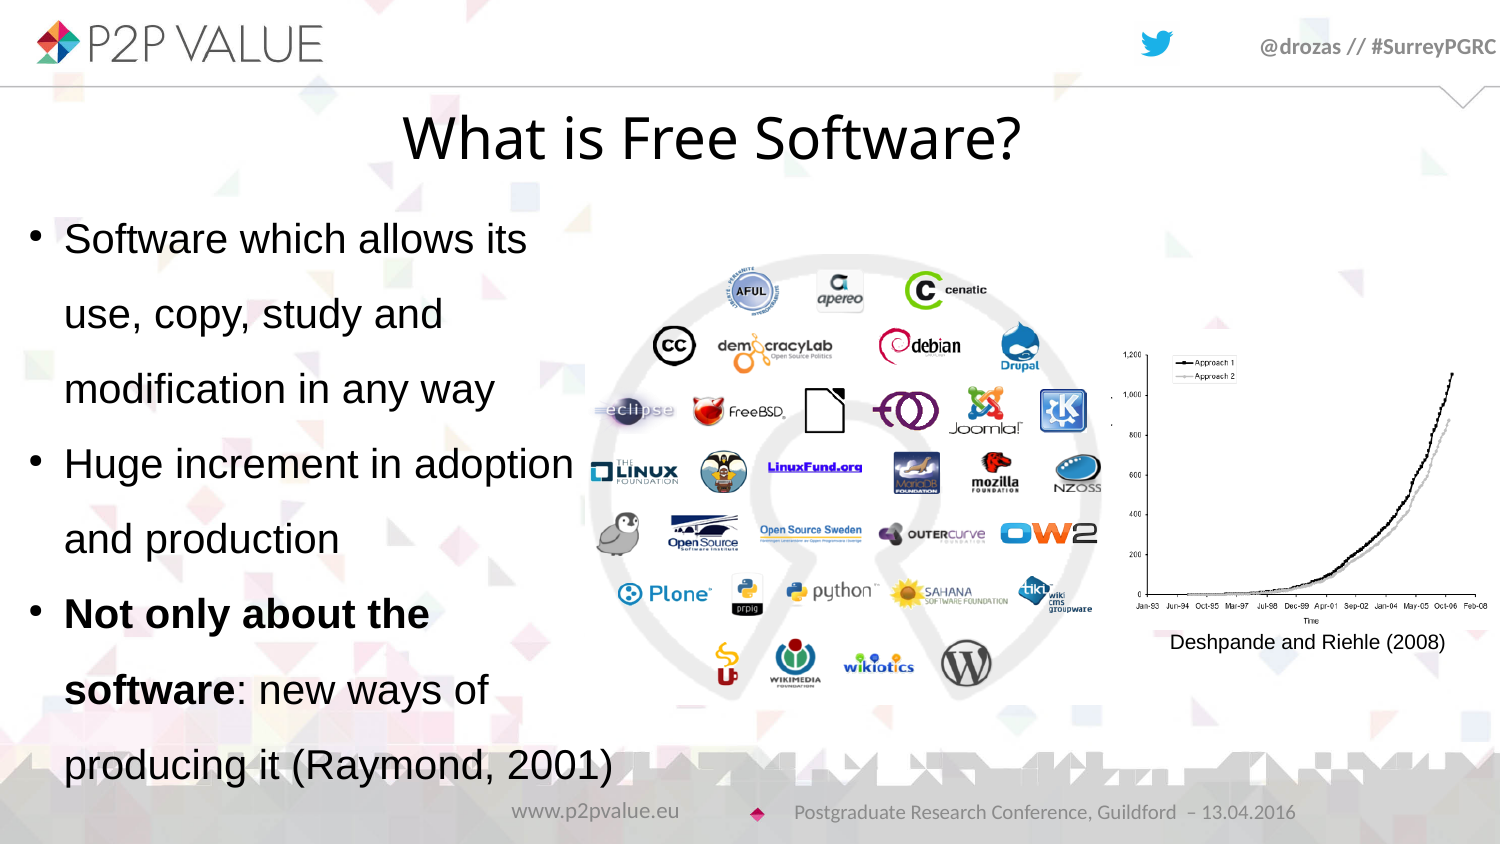

@drozas // #SurreyPGRC
# What is Free Software?
Software which allows its use, copy, study and modification in any way
Huge increment in adoption and production
Not only about the software: new ways of producing it (Raymond, 2001)
Deshpande and Riehle (2008)
Postgraduate Research Conference, Guildford – 13.04.2016
www.p2pvalue.eu